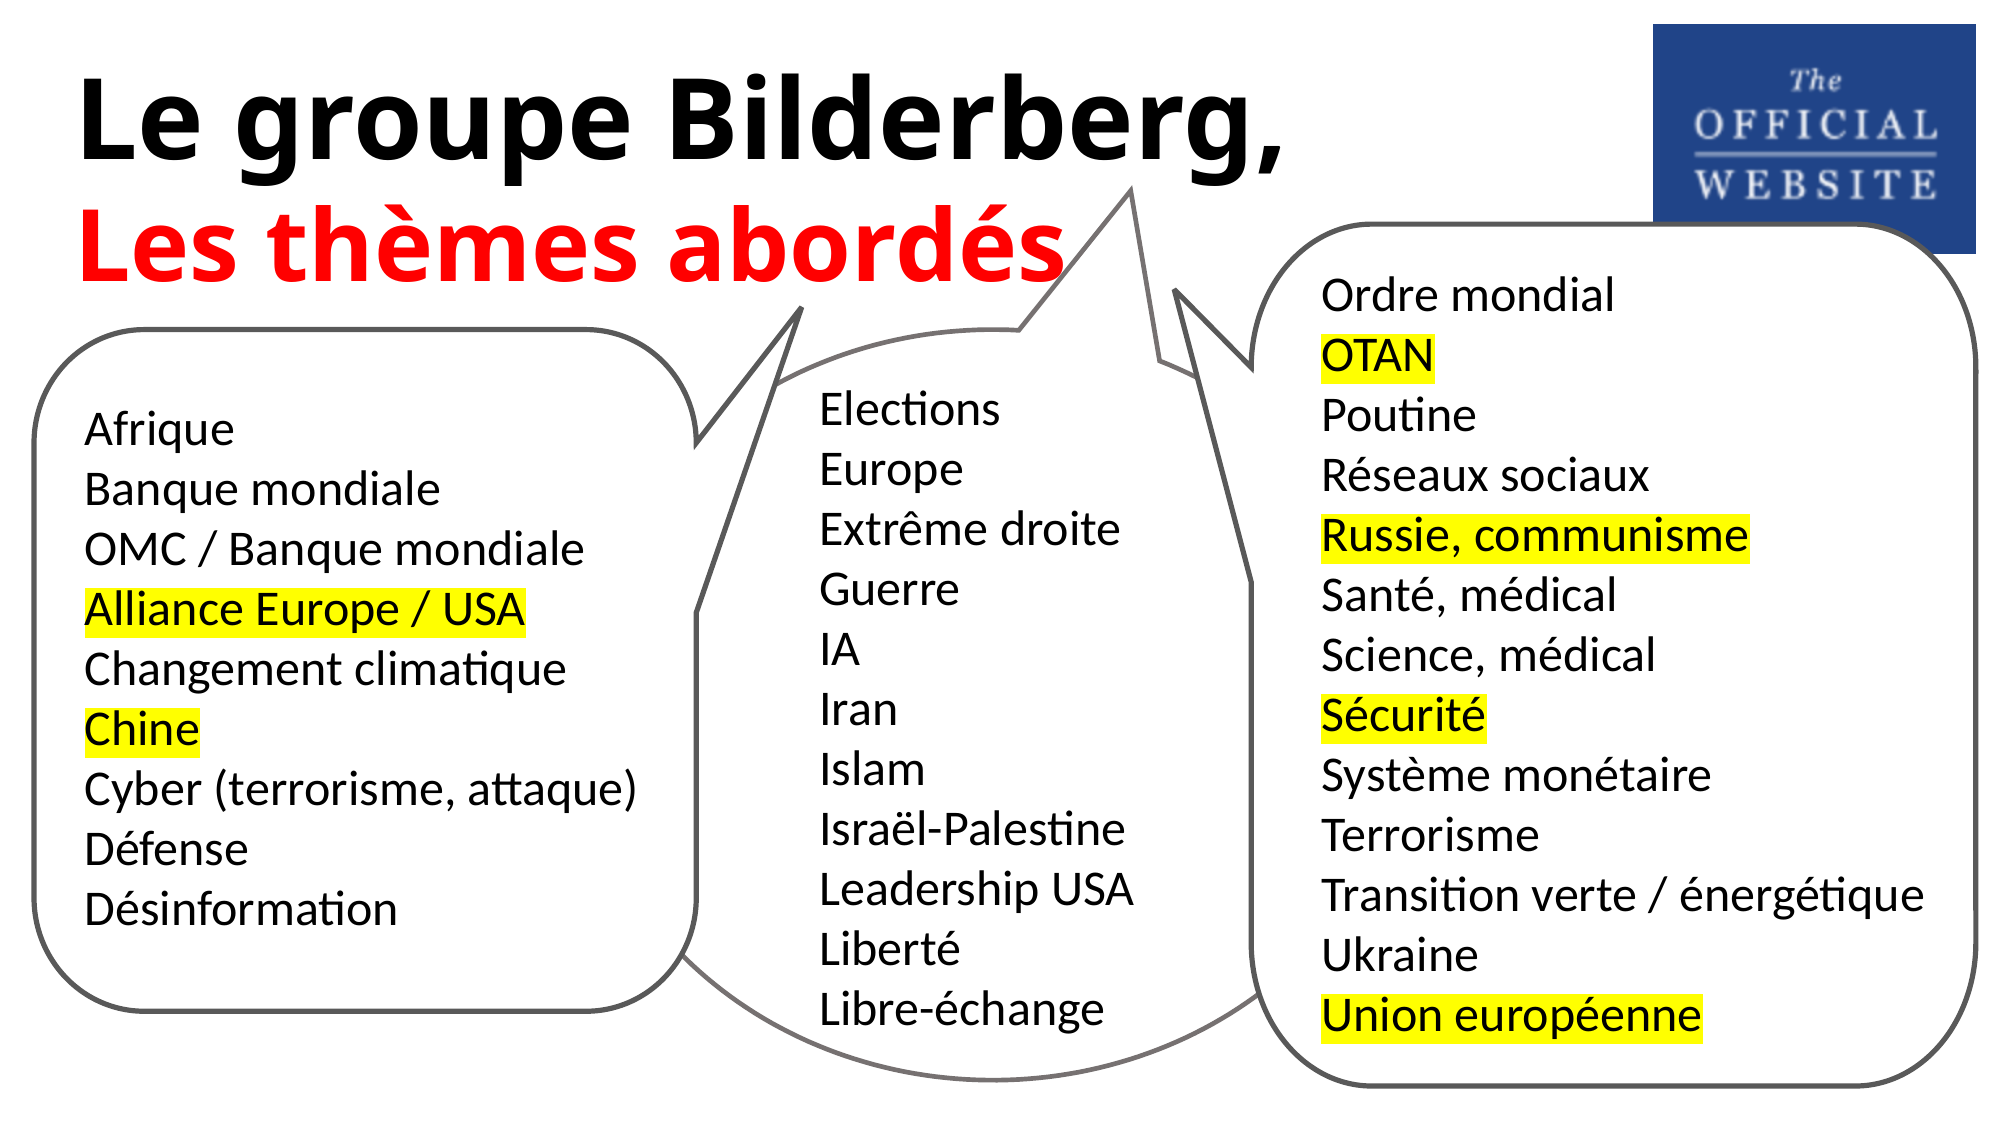

Le groupe Bilderberg,
Les thèmes abordés
Ordre mondial
OTAN
Poutine
Réseaux sociaux
Russie, communisme
Santé, médical
Science, médical
Sécurité
Système monétaire
Terrorisme
Transition verte / énergétique
Ukraine
Union européenne
Elections
Europe
Extrême droite
Guerre
IA
Iran
Islam
Israël-Palestine
Leadership USA
Liberté
Libre-échange
Afrique
Banque mondiale
OMC / Banque mondiale
Alliance Europe / USA
Changement climatique
Chine
Cyber (terrorisme, attaque)
Défense
Désinformation